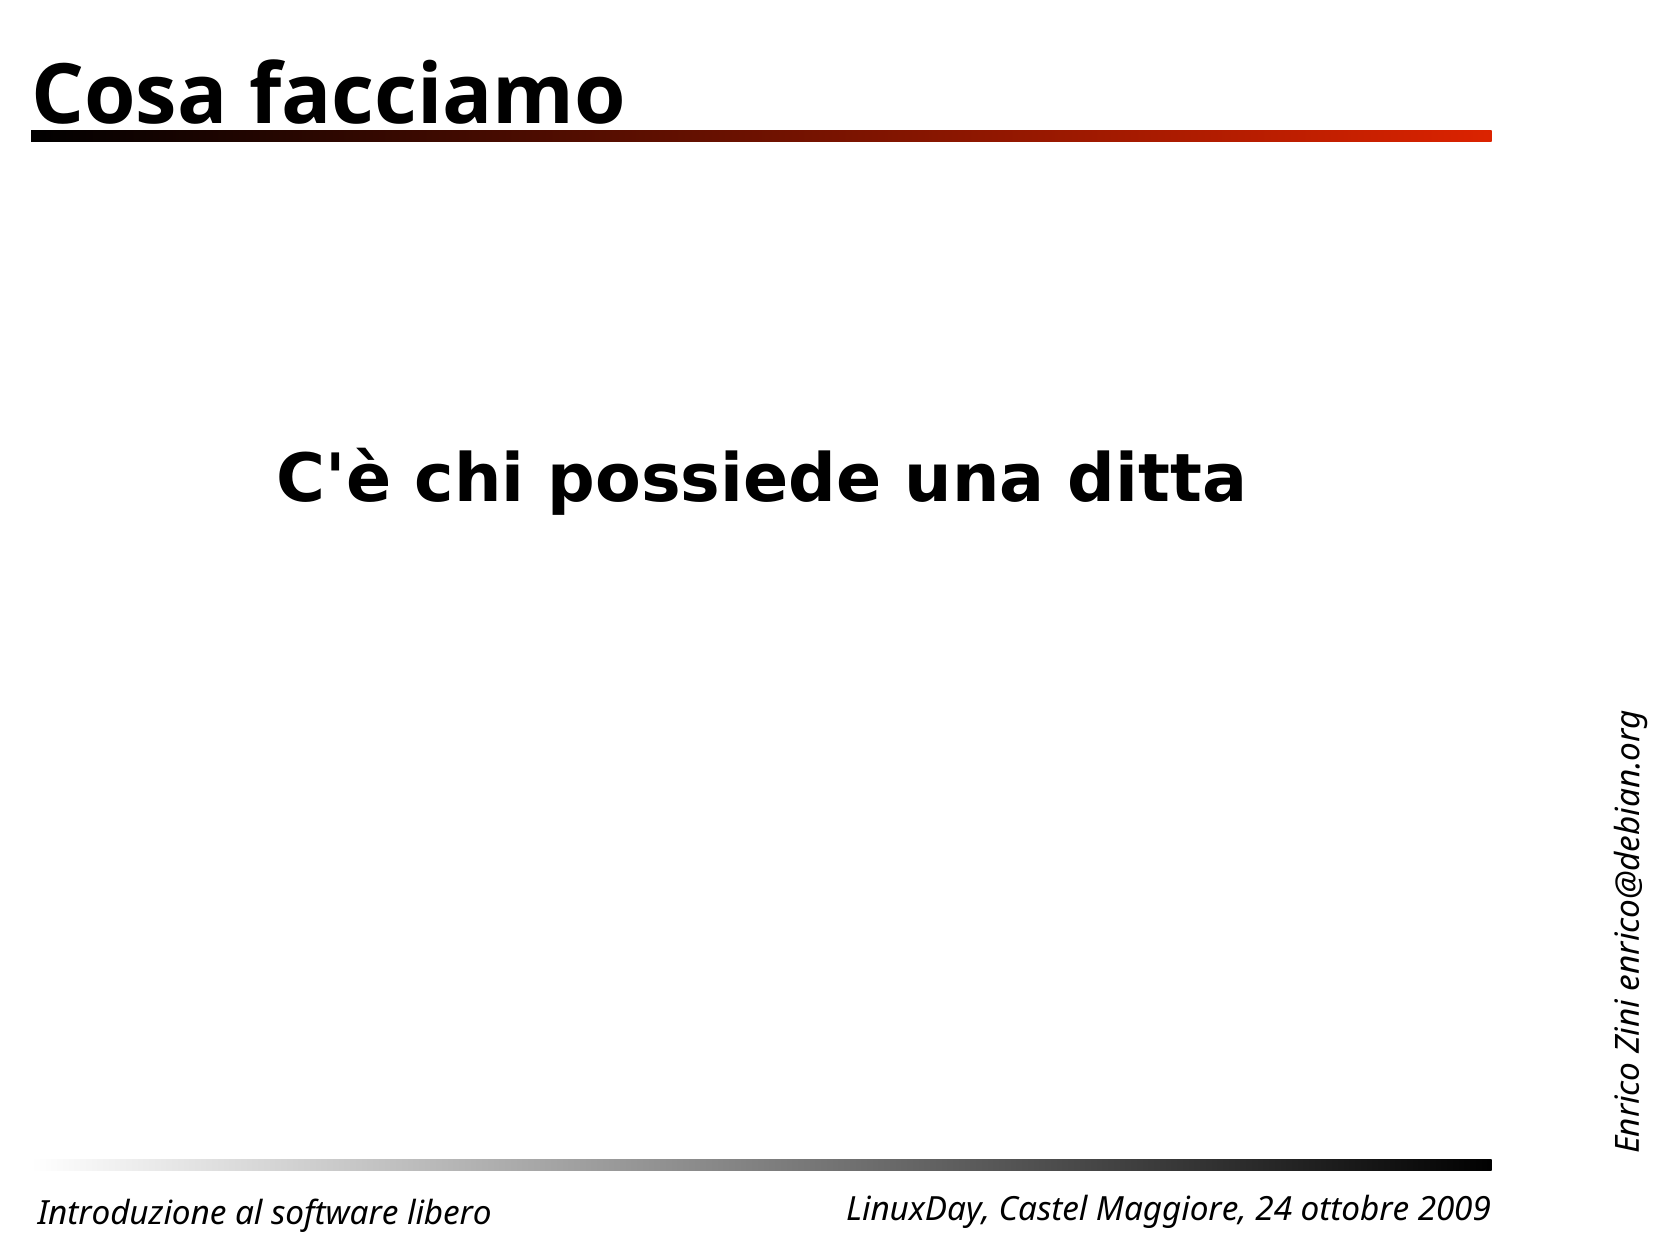

Cosa facciamo
C'è chi possiede una ditta